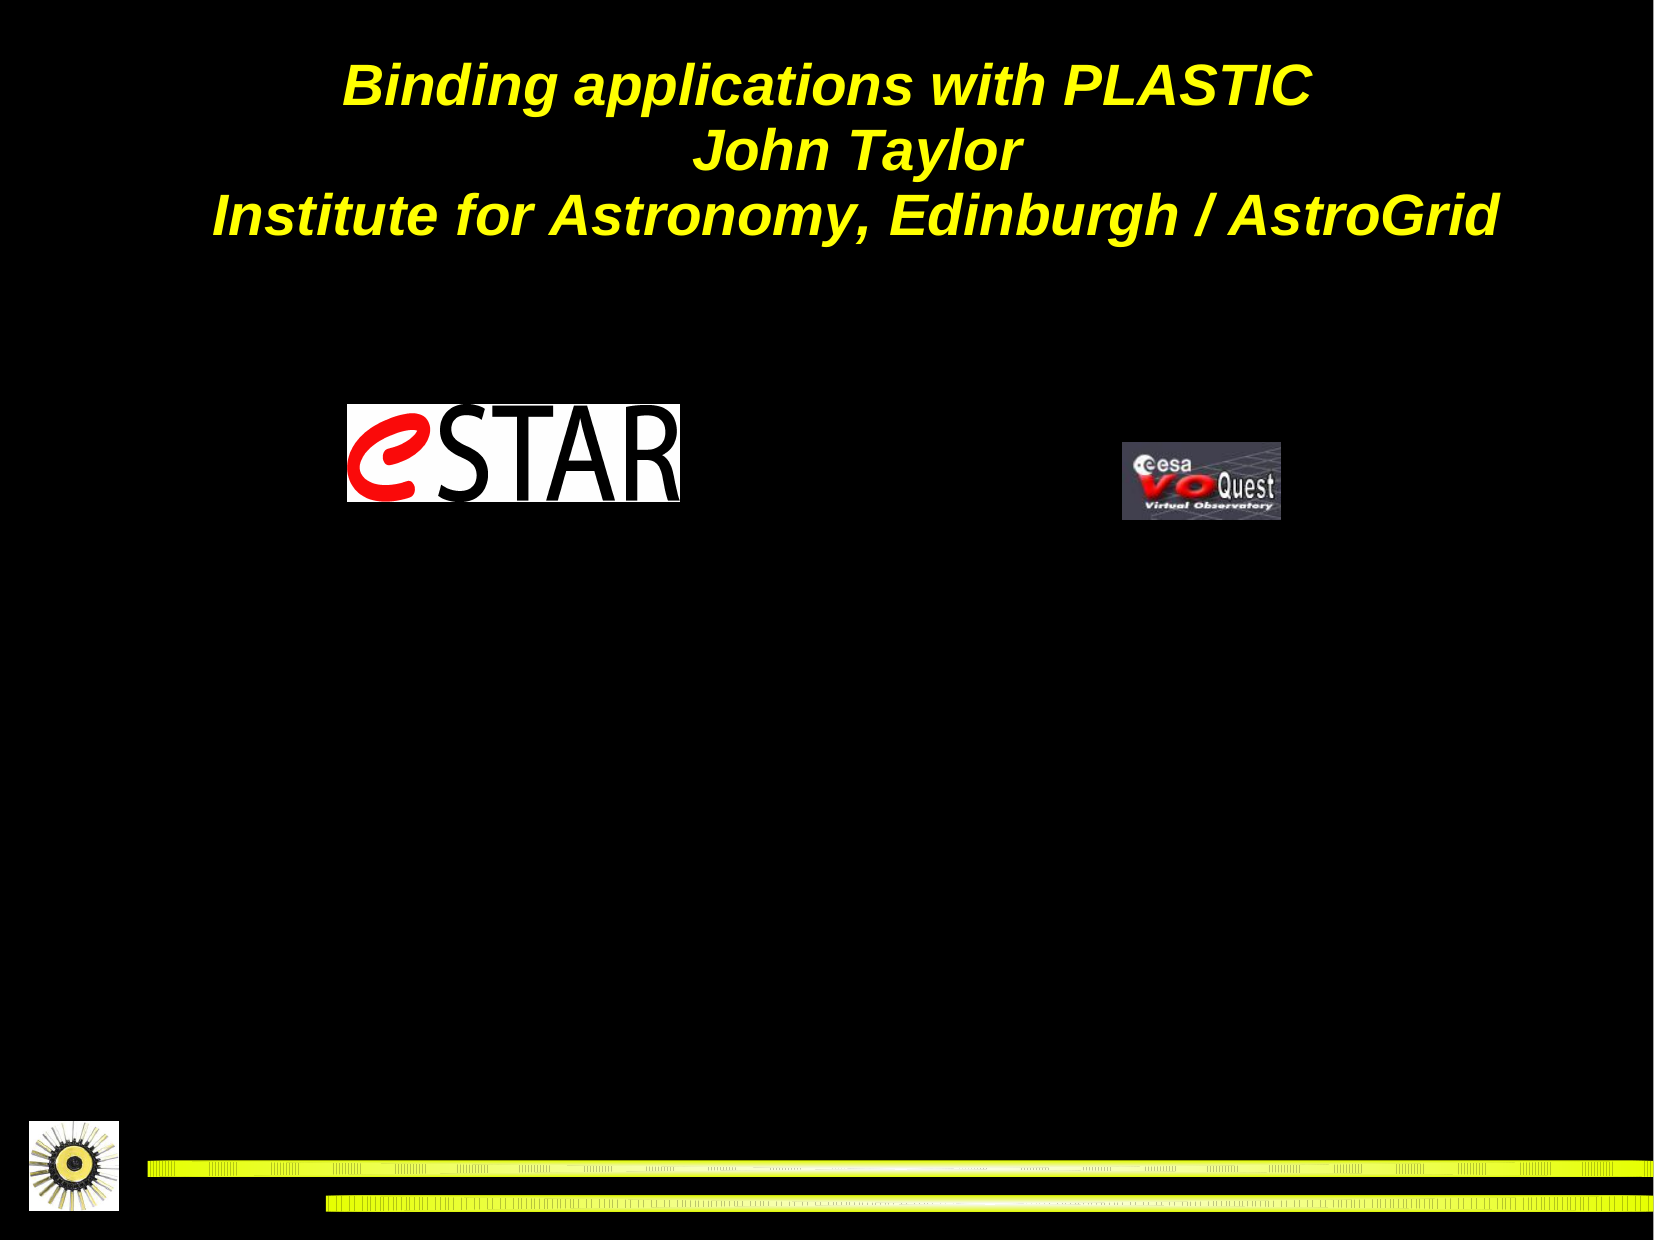

# Binding applications with PLASTIC John Taylor Institute for Astronomy, Edinburgh / AstroGrid
Plastic
AstroScope
Topcat